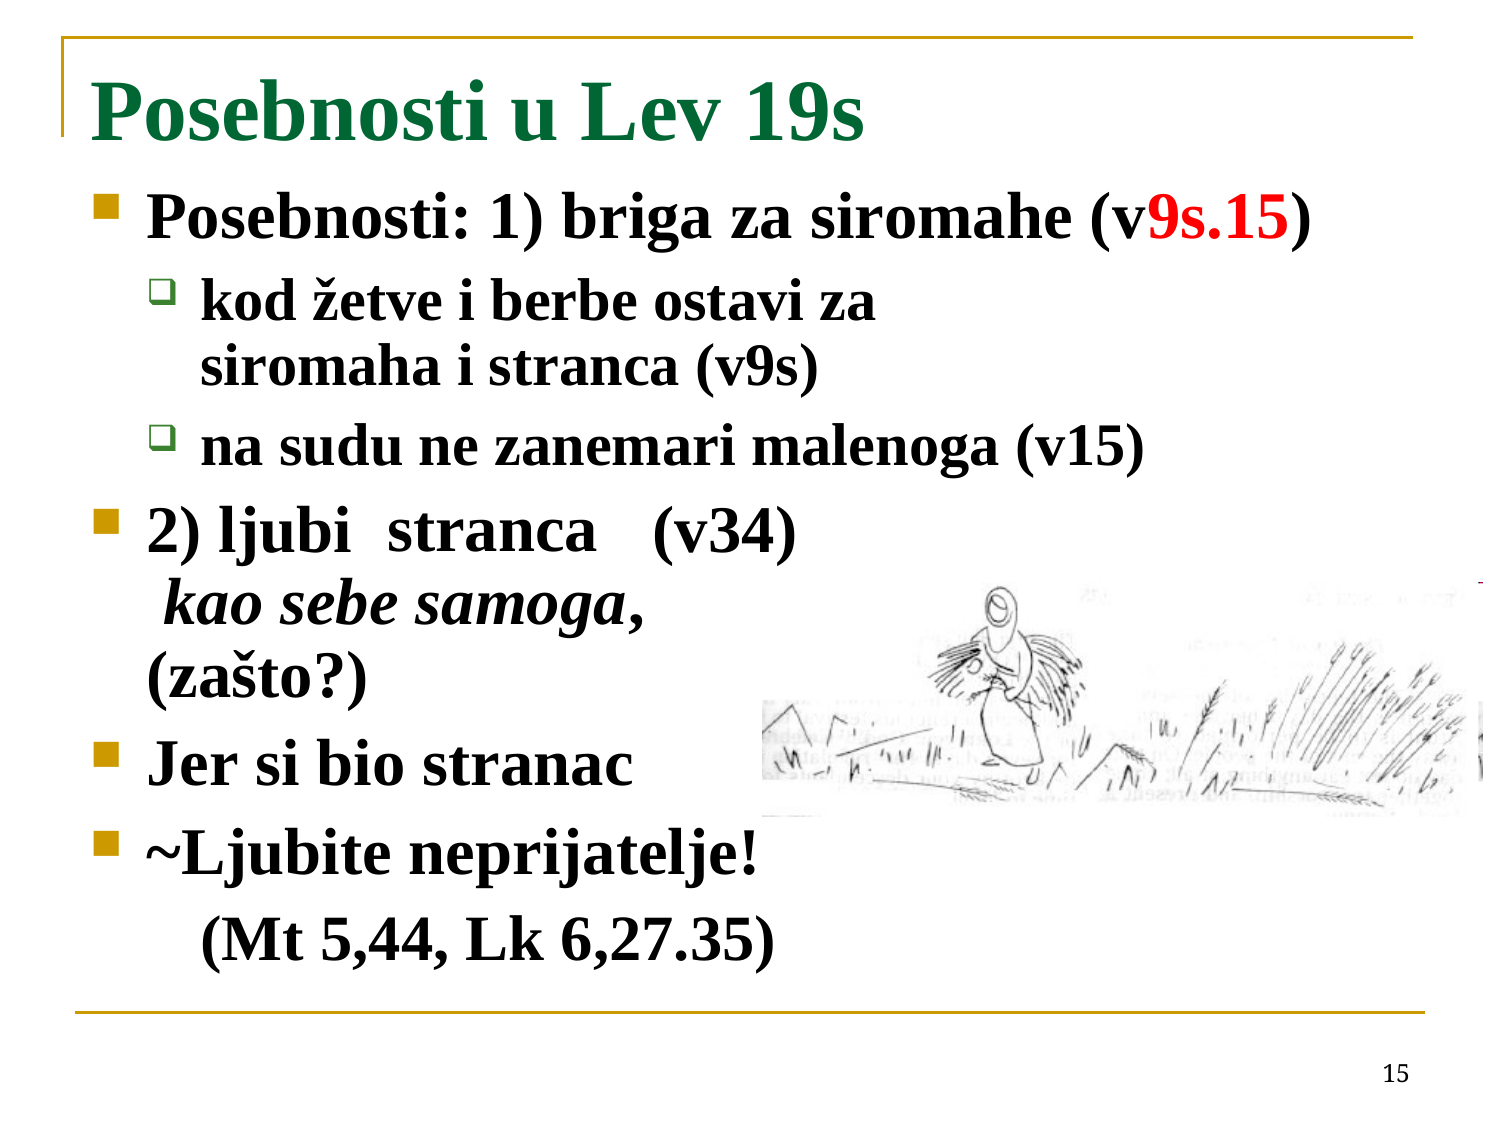

# Posebnosti u Lev 19s
Posebnosti: 1) briga za siromahe (v9s.15)
kod žetve i berbe ostavi za
siromaha i stranca (v9s)
na sudu ne zanemari malenoga (v15)
2) ljubi (v34)
 kao sebe samoga,
(zašto?)
Jer si bio stranac
~Ljubite neprijatelje!
(Mt 5,44, Lk 6,27.35)
stranca